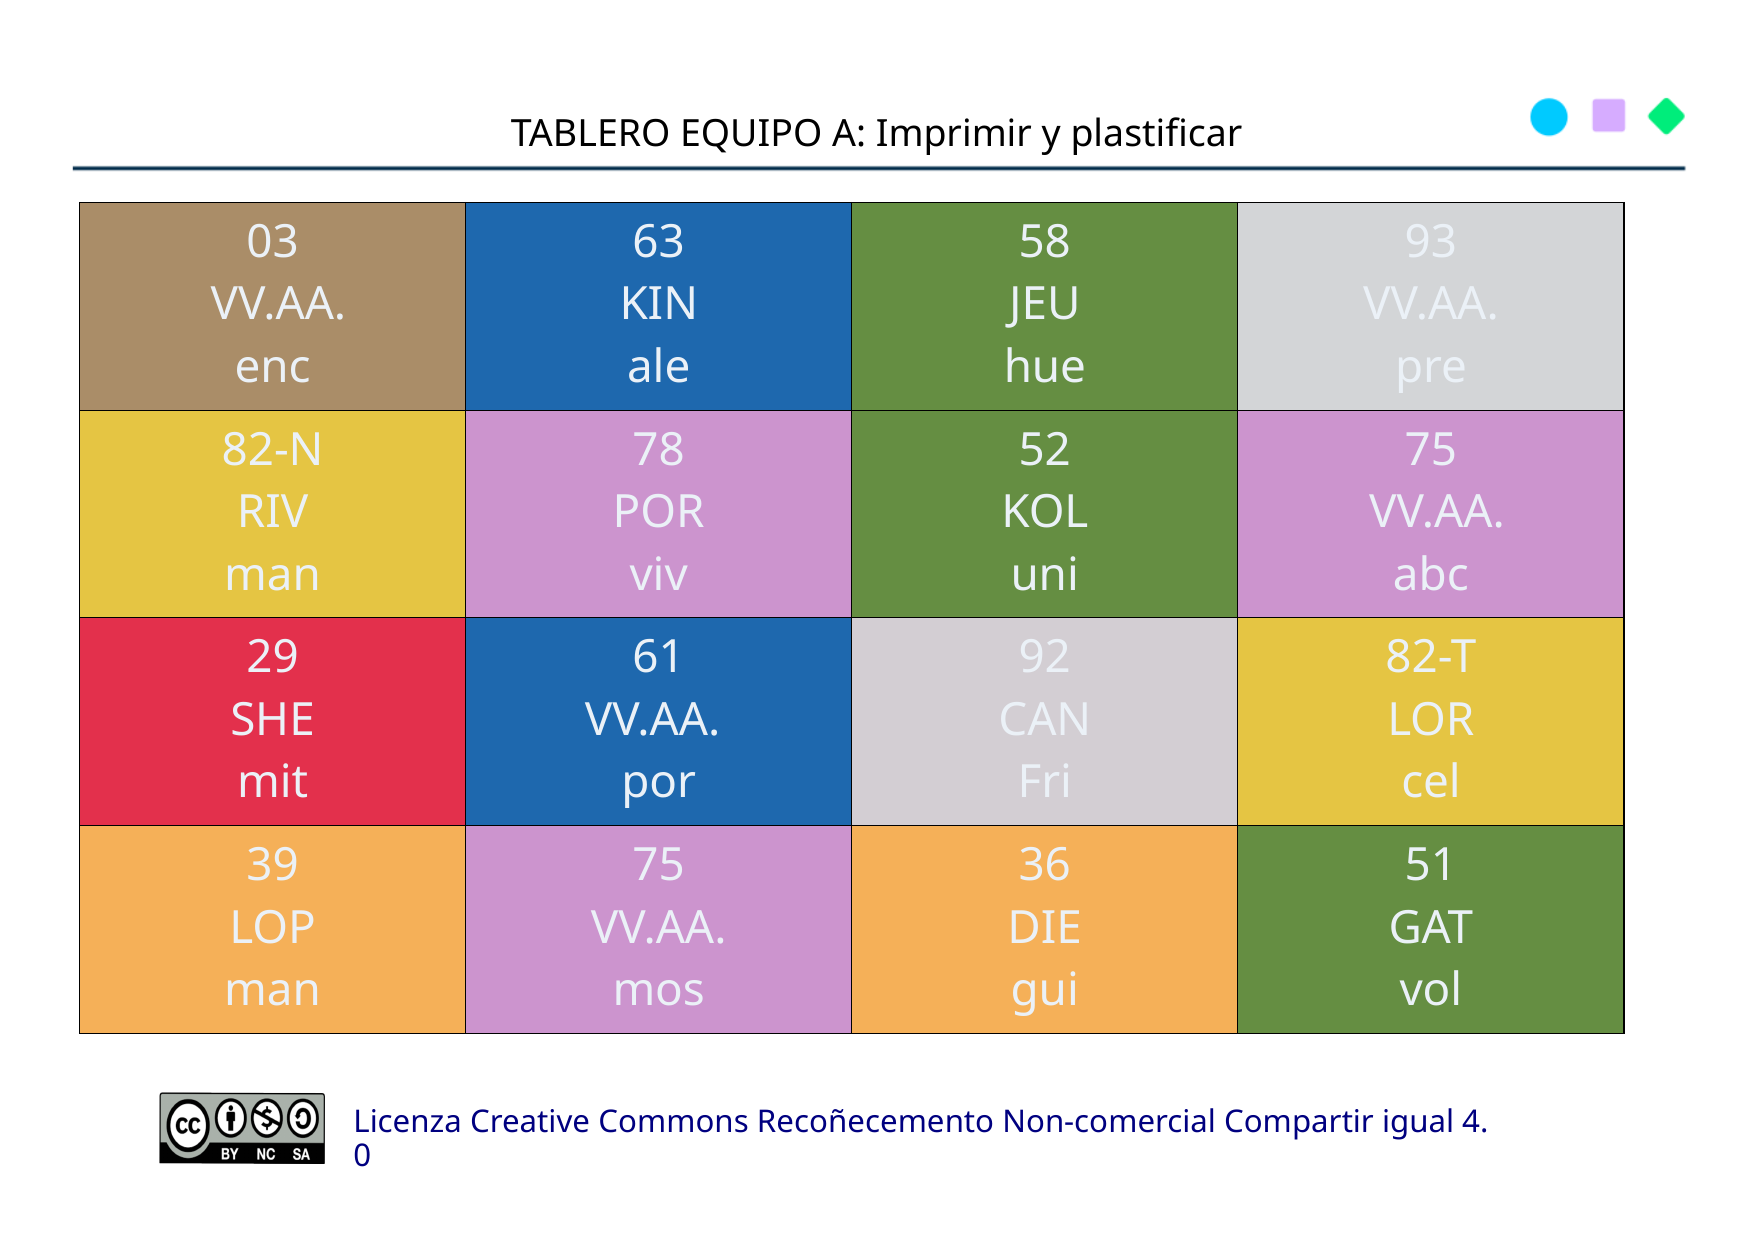

TABLERO EQUIPO A: Imprimir y plastificar
| 03 VV.AA. enc | 63 KIN ale | 58 JEU hue | 93 VV.AA. pre |
| --- | --- | --- | --- |
| 82-N RIV man | 78 POR viv | 52 KOL uni | 75 VV.AA. abc |
| 29 SHE mit | 61 VV.AA. por | 92 CAN Fri | 82-T LOR cel |
| 39 LOP man | 75 VV.AA. mos | 36 DIE gui | 51 GAT vol |
Licenza Creative Commons Recoñecemento Non-comercial Compartir igual 4.0